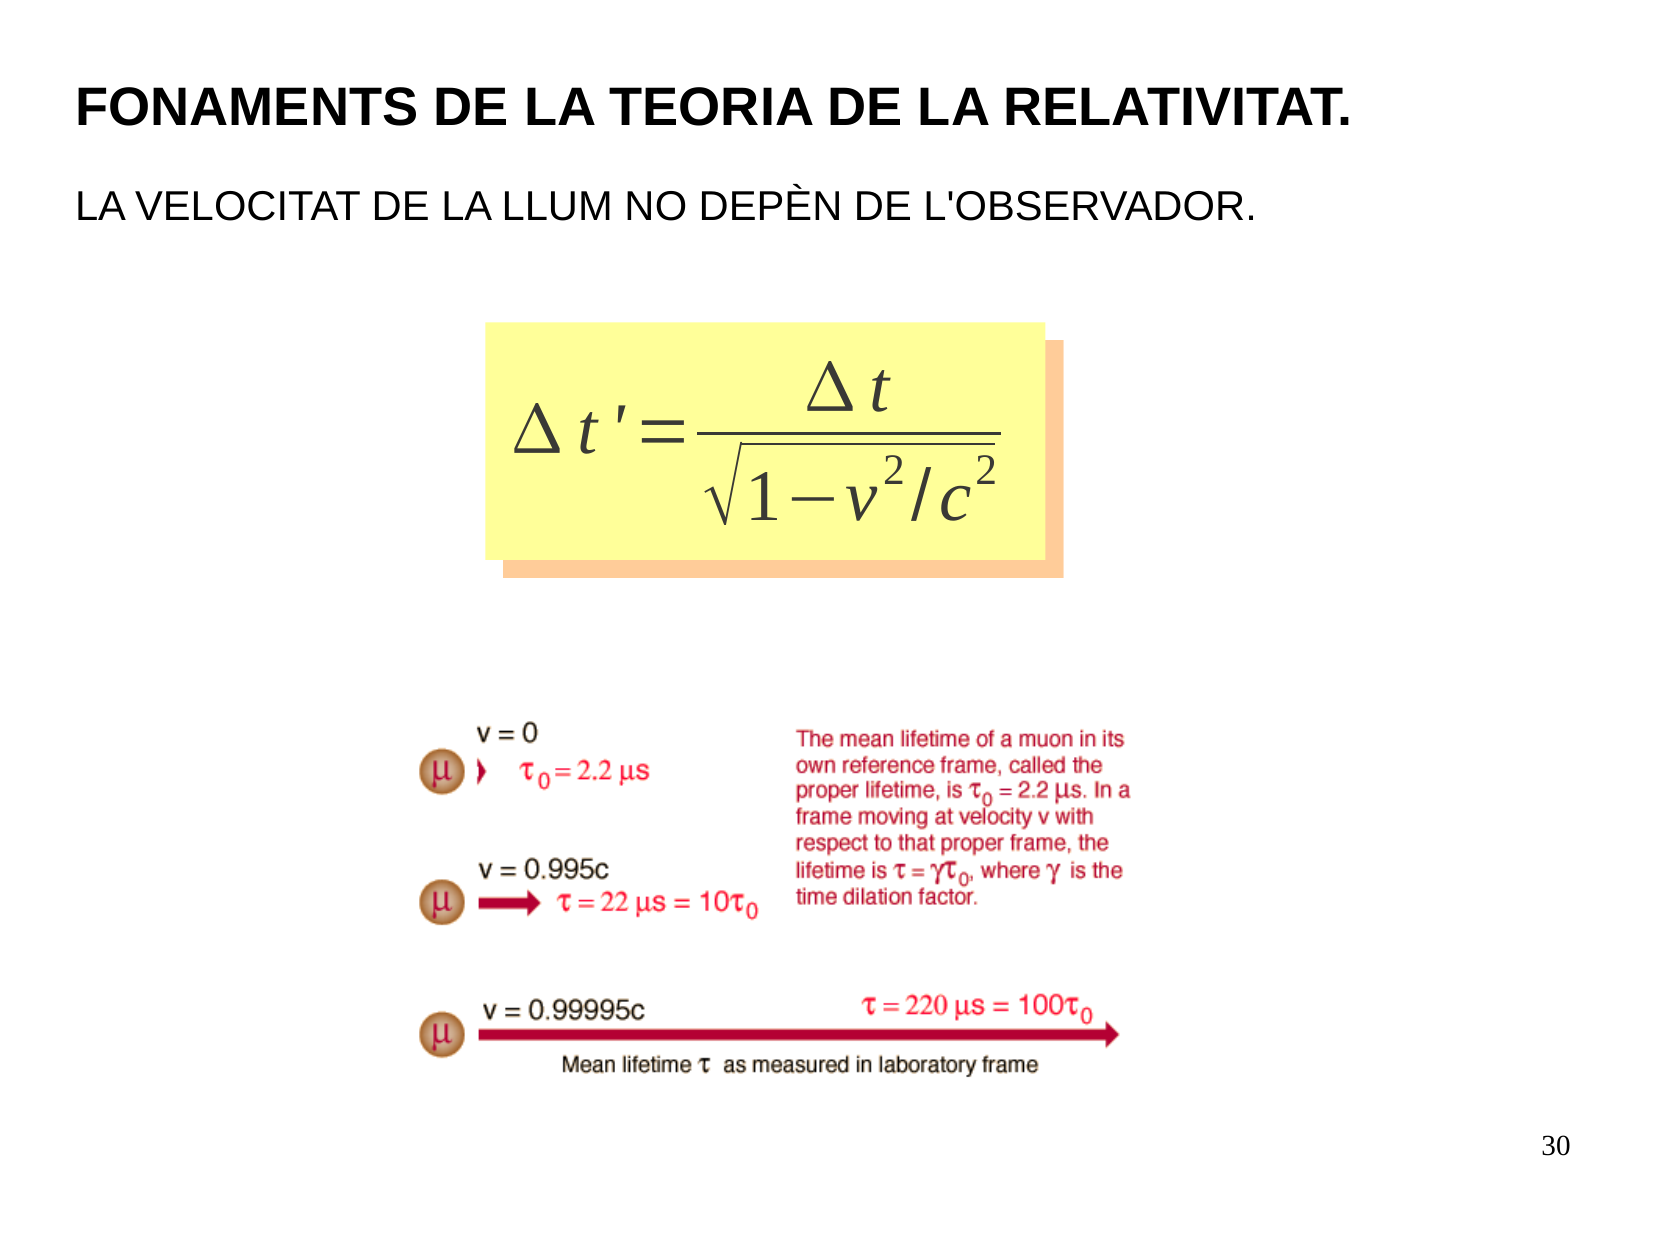

FONAMENTS DE LA TEORIA DE LA RELATIVITAT.
LA VELOCITAT DE LA LLUM NO DEPÈN DE L'OBSERVADOR.
30